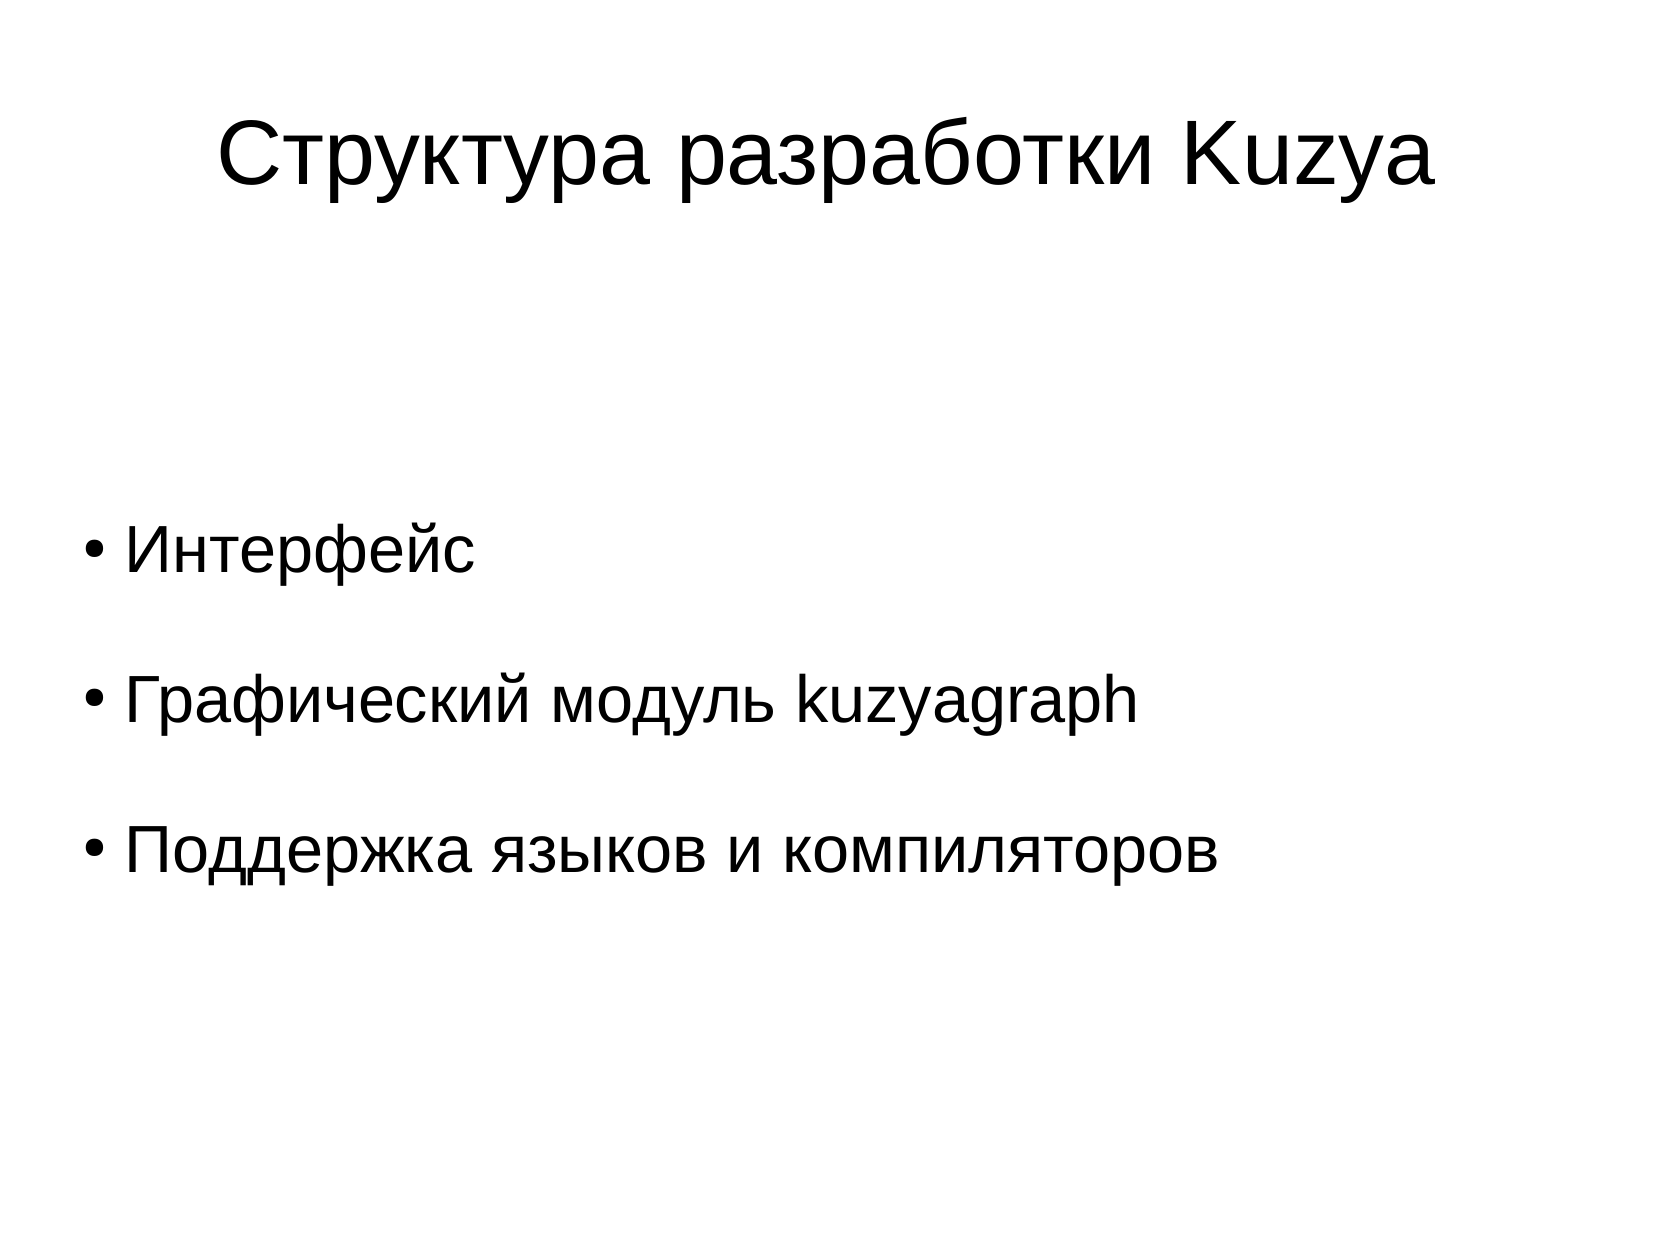

# Структура разработки Kuzya
 Интерфейс
 Графический модуль kuzyagraph
 Поддержка языков и компиляторов